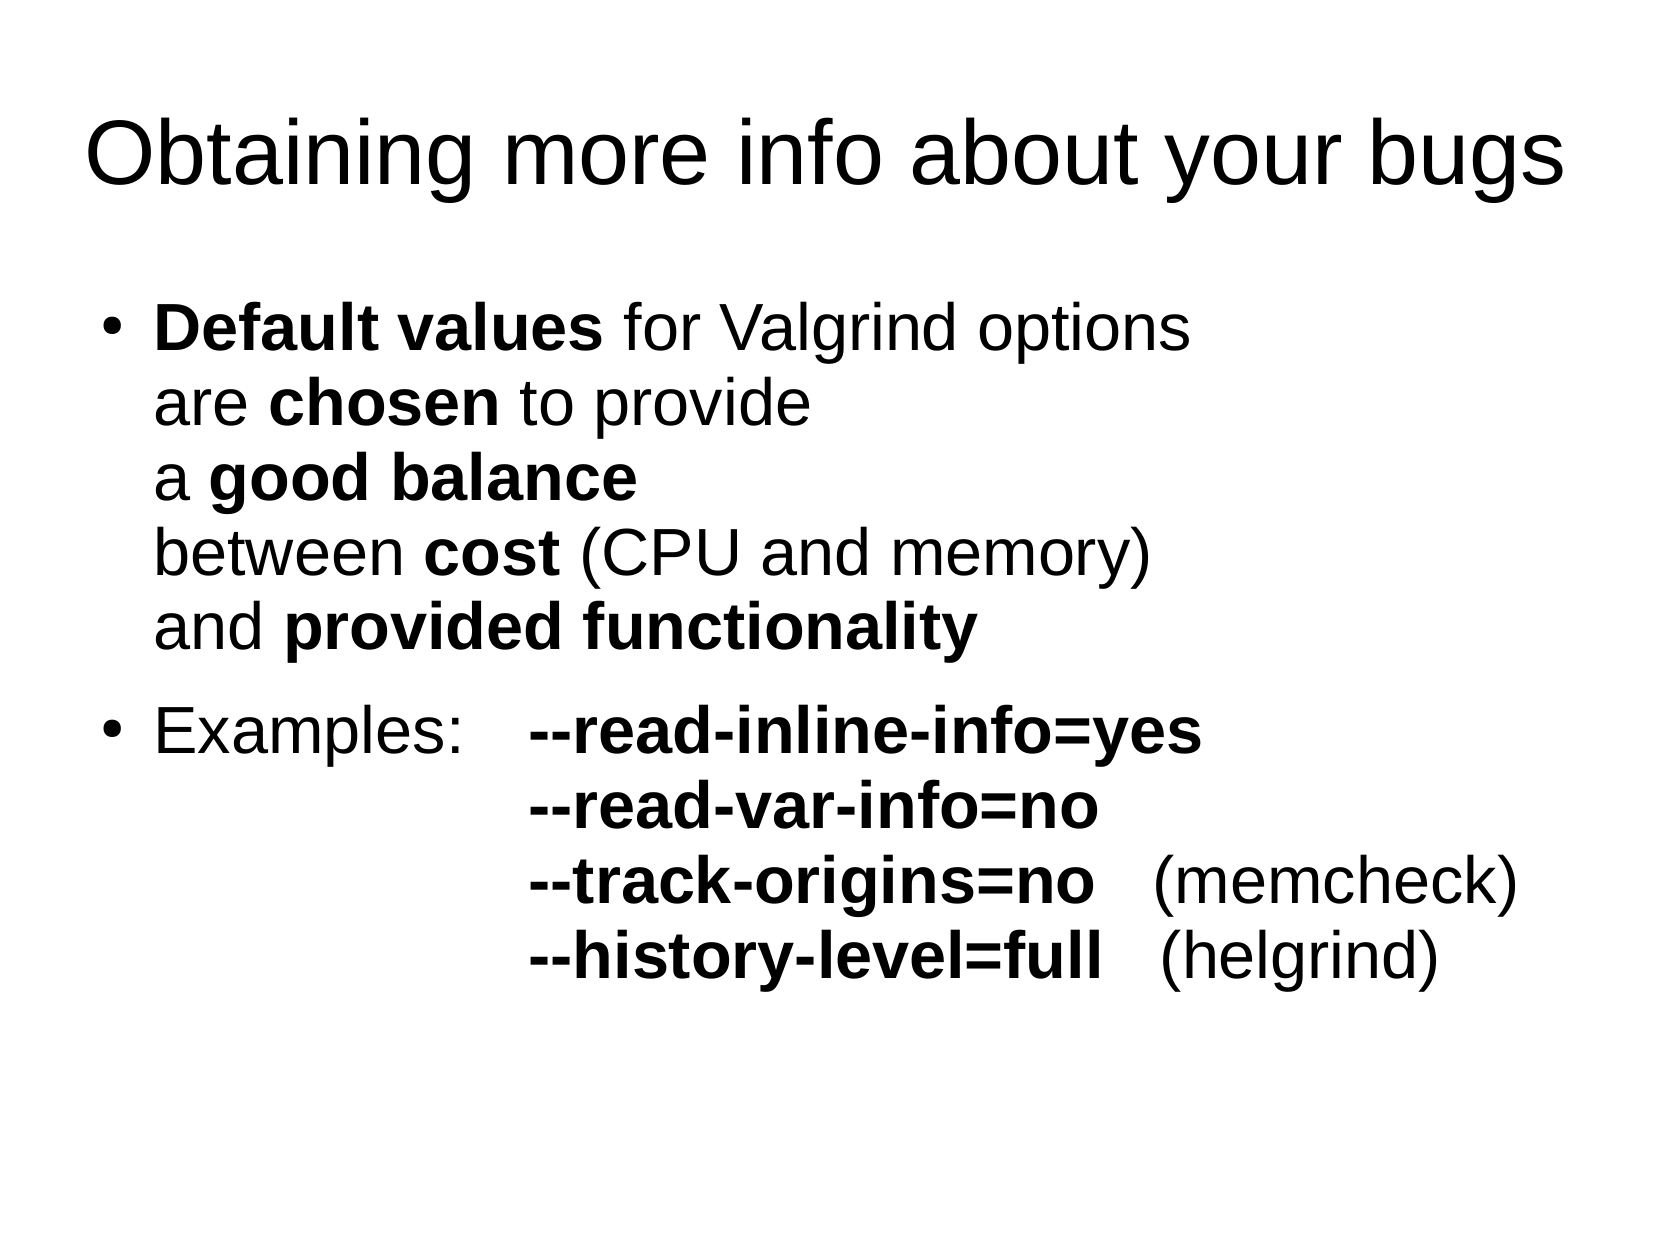

# Obtaining more info about your bugs
Default values for Valgrind options
are chosen to provide
a good balance
between cost (CPU and memory)
and provided functionality
Examples:	--read-inline-info=yes
					--read-var-info=no
					--track-origins=no (memcheck)
					--history-level=full (helgrind)